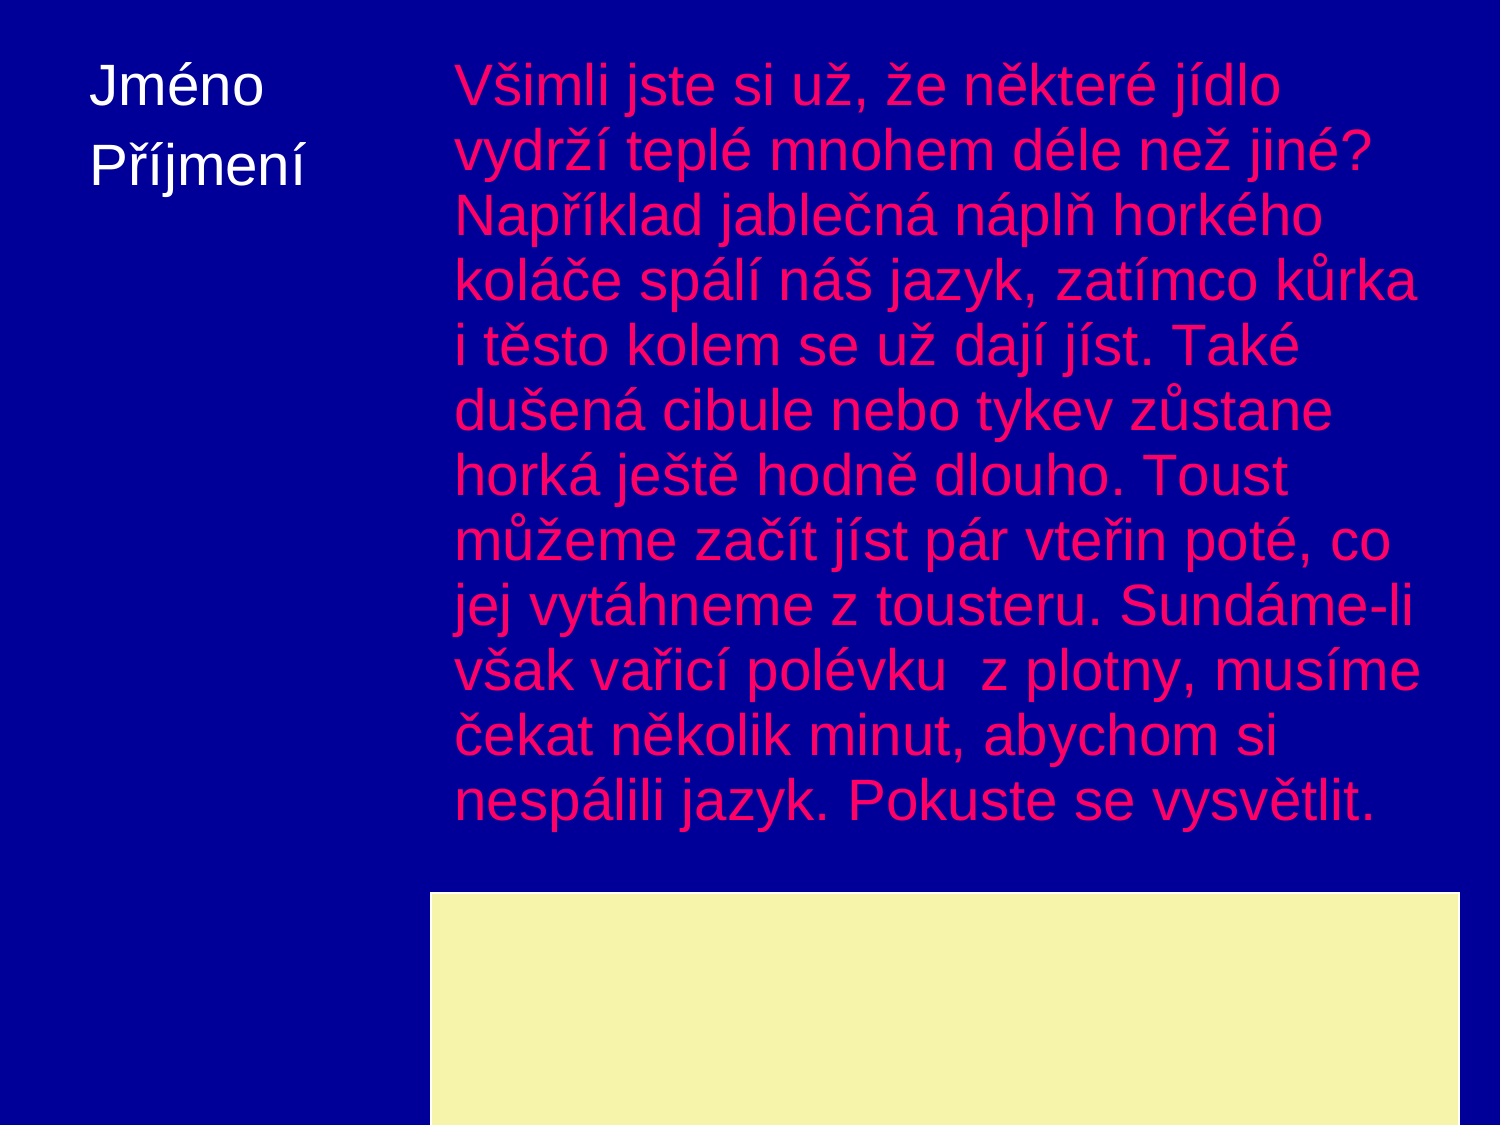

Jméno
Příjmení
Všimli jste si už, že některé jídlo vydrží teplé mnohem déle než jiné? Například jablečná náplň horkého koláče spálí náš jazyk, zatímco kůrka i těsto kolem se už dají jíst. Také dušená cibule nebo tykev zůstane horká ještě hodně dlouho. Toust můžeme začít jíst pár vteřin poté, co jej vytáhneme z tousteru. Sundáme-li však vařicí polévku z plotny, musíme čekat několik minut, abychom si nespálili jazyk. Pokuste se vysvětlit.
Některá jídla vydrží dlouho horká, protože
obsahují hodně vody, která má velkou tepelnou kapacitu.